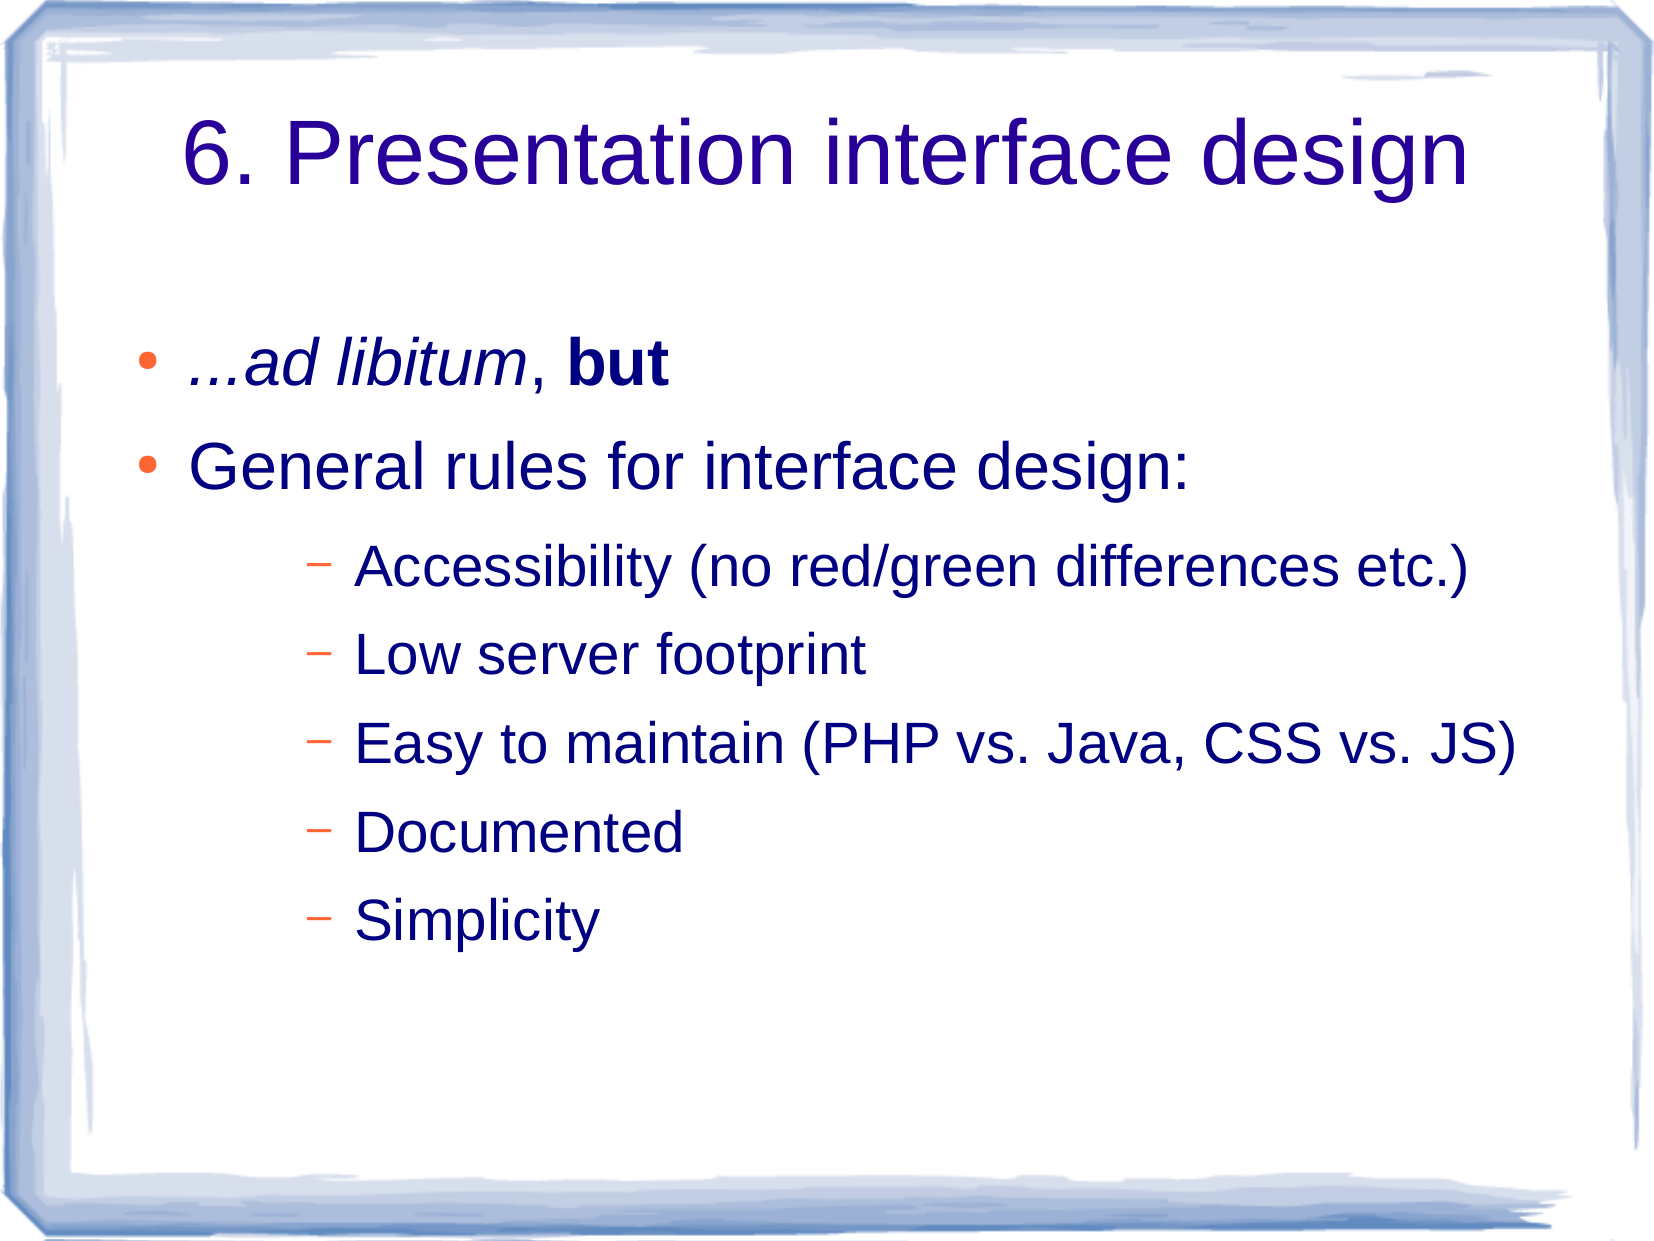

# 6. Presentation interface design
...ad libitum, but
General rules for interface design:
Accessibility (no red/green differences etc.)
Low server footprint
Easy to maintain (PHP vs. Java, CSS vs. JS)
Documented
Simplicity